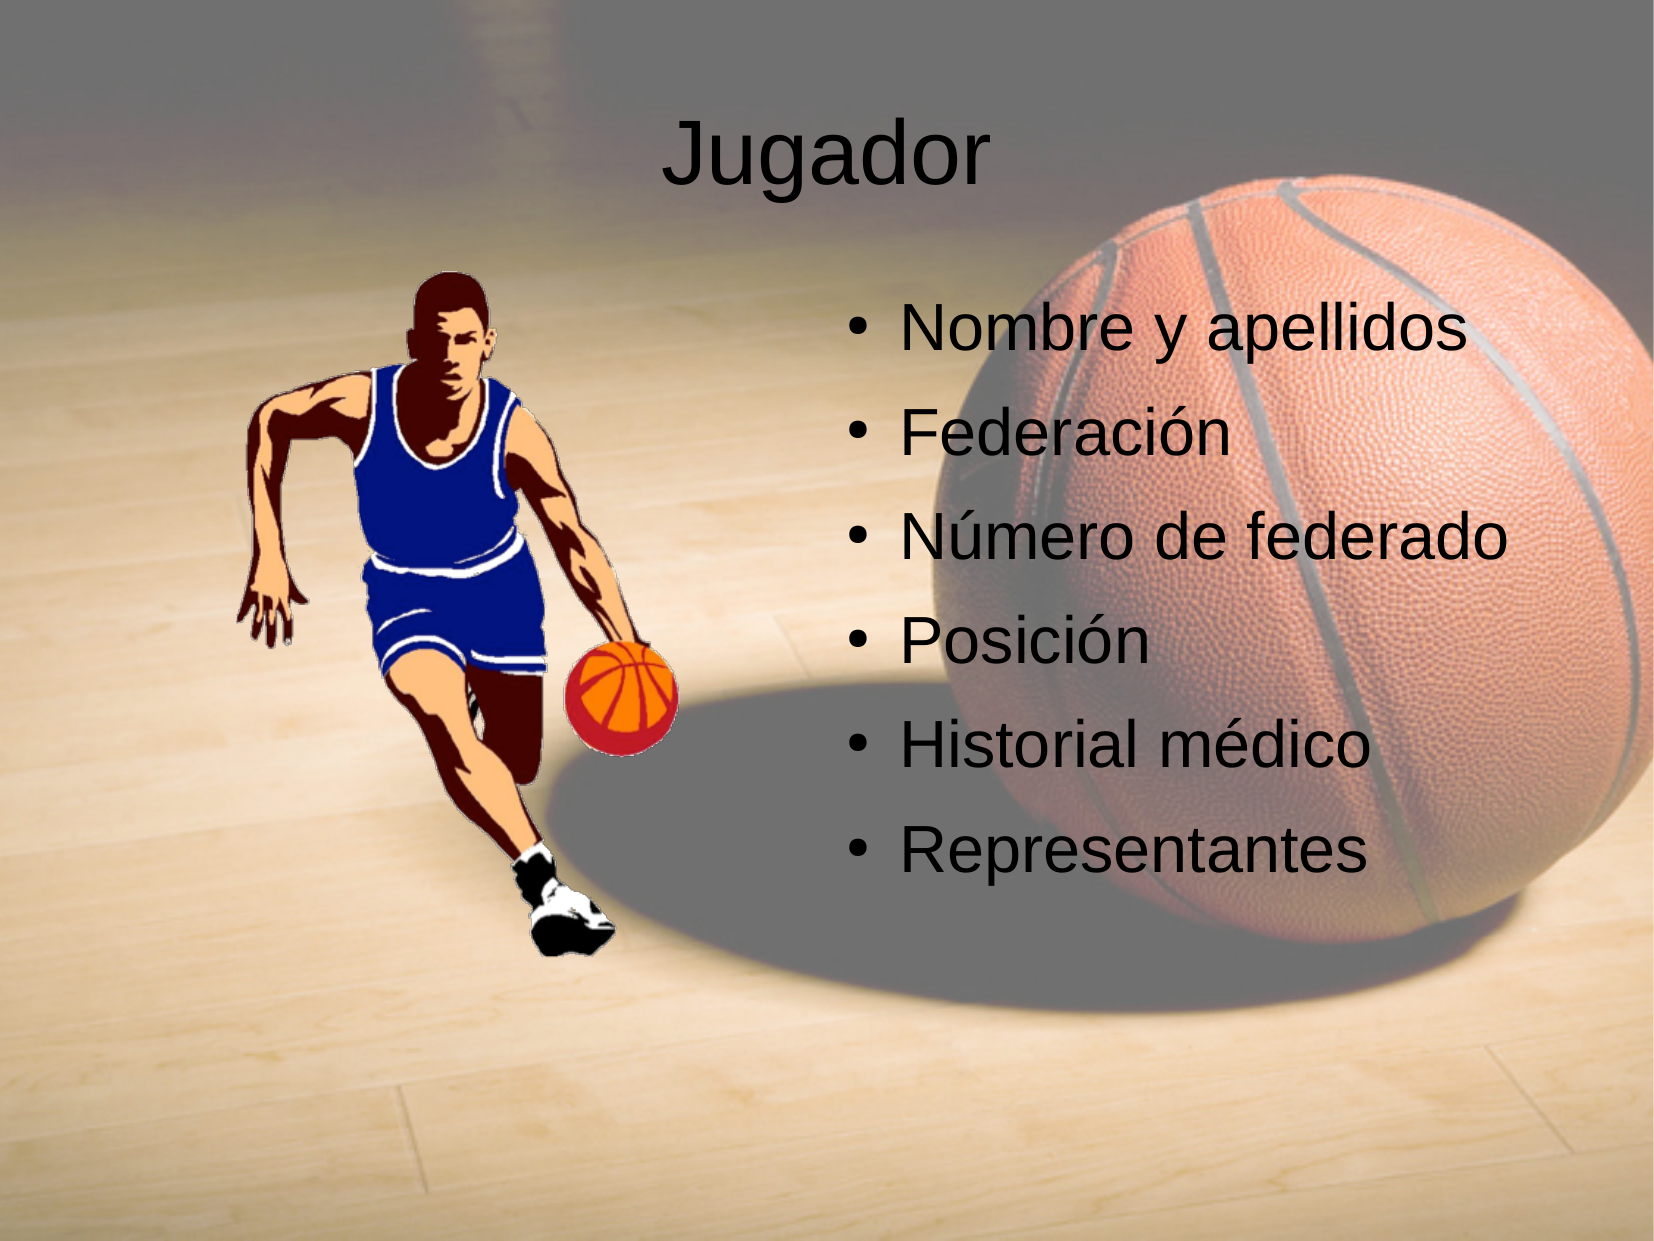

# Jugador
Nombre y apellidos
Federación
Número de federado
Posición
Historial médico
Representantes